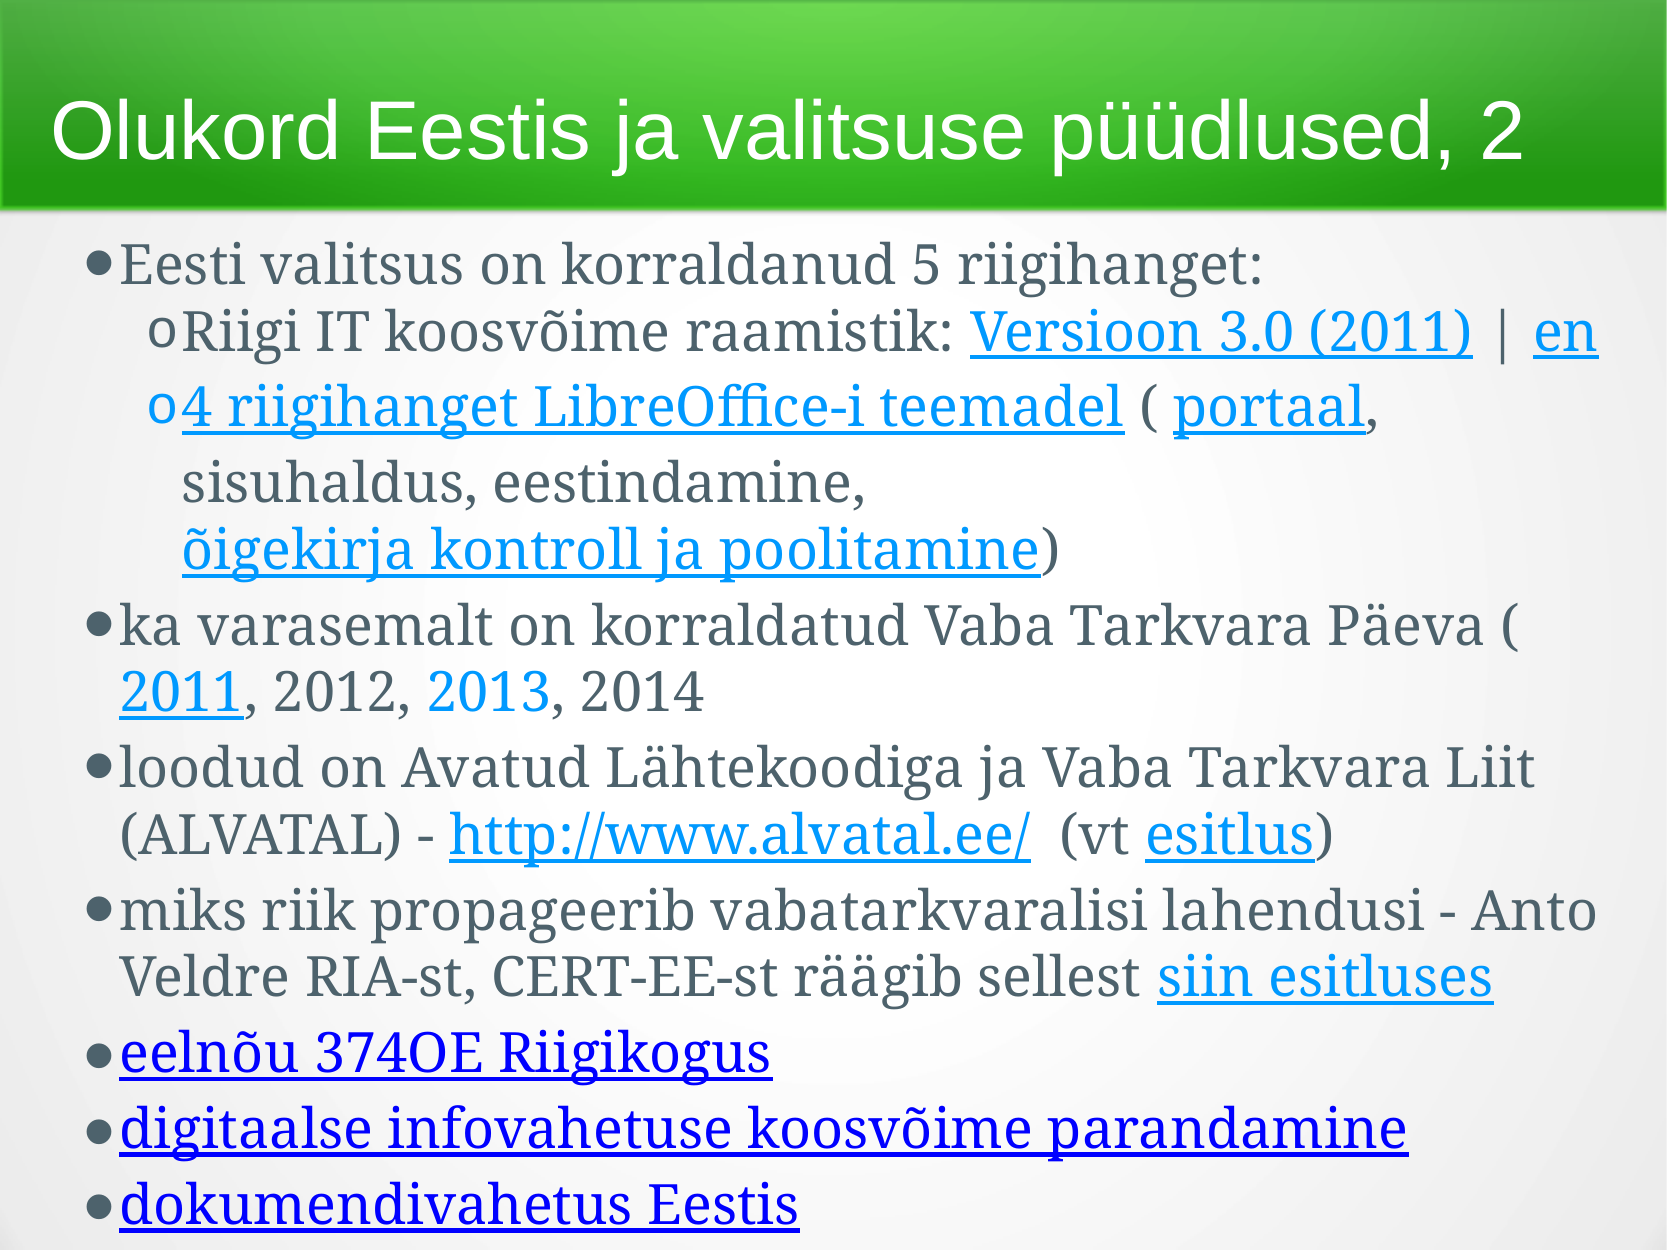

# Olukord Eestis ja valitsuse püüdlused, 2
Eesti valitsus on korraldanud 5 riigihanget:
Riigi IT koosvõime raamistik: Versioon 3.0 (2011) | en
4 riigihanget LibreOffice-i teemadel ( portaal, sisuhaldus, eestindamine, õigekirja kontroll ja poolitamine)
ka varasemalt on korraldatud Vaba Tarkvara Päeva (2011, 2012, 2013, 2014
loodud on Avatud Lähtekoodiga ja Vaba Tarkvara Liit (ALVATAL) - http://www.alvatal.ee/  (vt esitlus)
miks riik propageerib vabatarkvaralisi lahendusi - Anto Veldre RIA-st, CERT-EE-st räägib sellest siin esitluses
eelnõu 374OE Riigikogus
digitaalse infovahetuse koosvõime parandamine
dokumendivahetus Eestis
koolilinuxi projekt
Sületiiger 2008 - ~4000 Windows/Linux (Ubuntu 8.04 LTS)